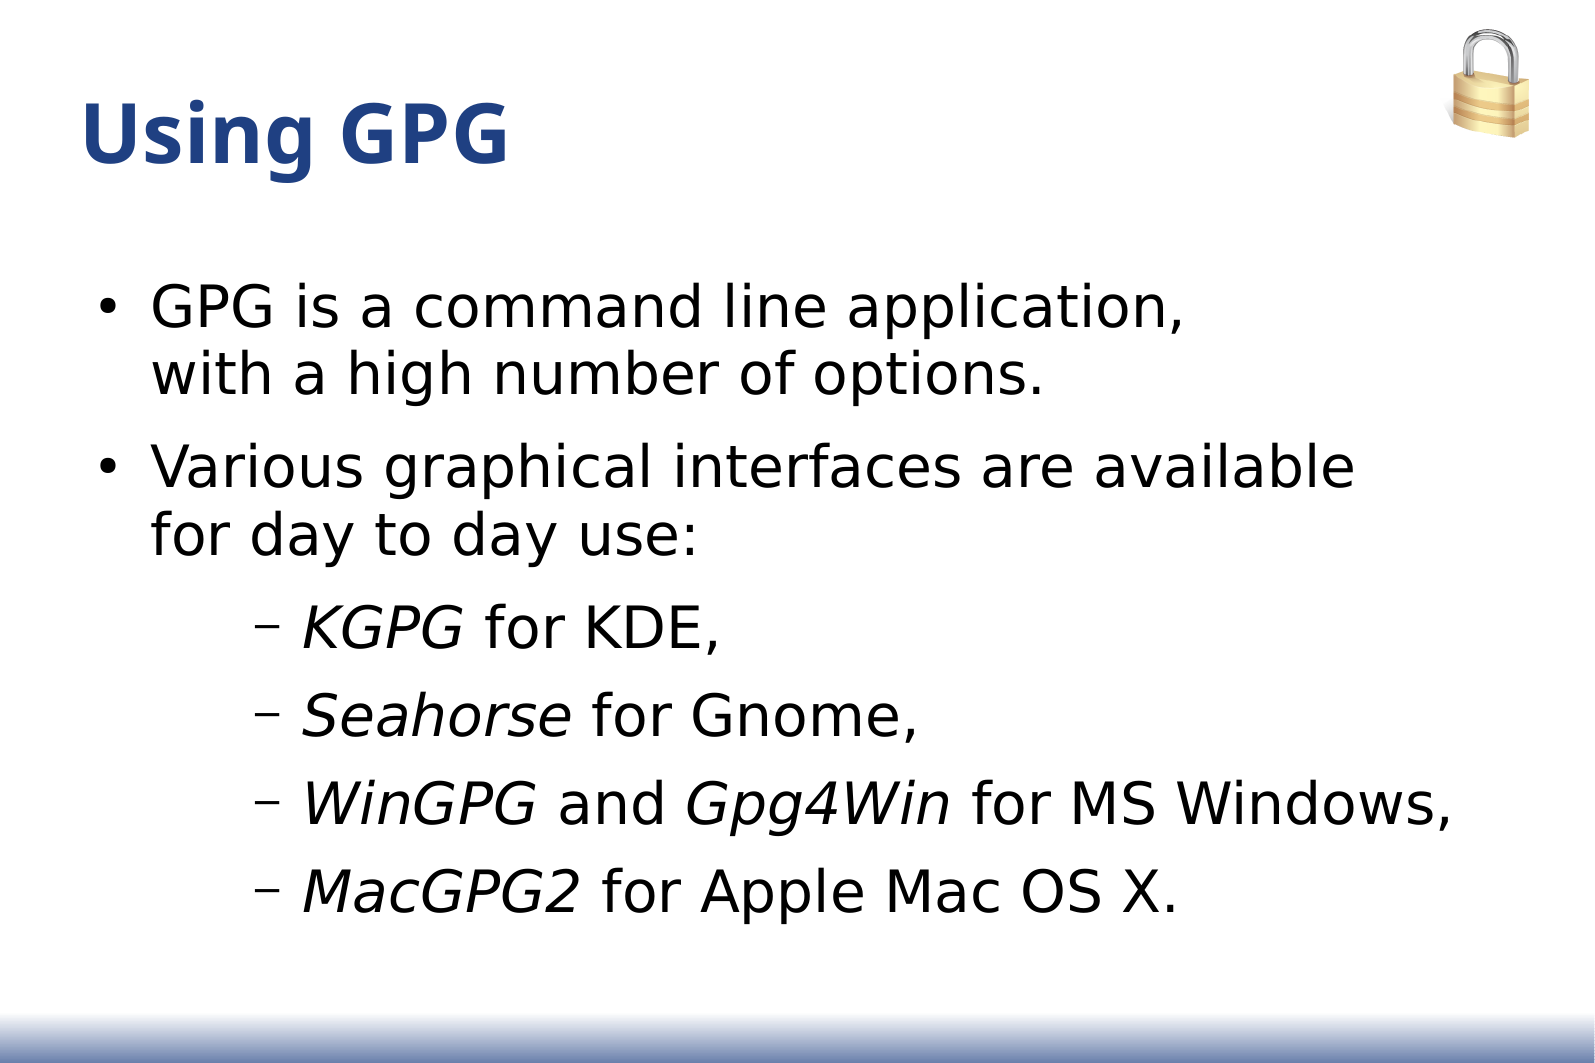

# Using GPG
GPG is a command line application,
with a high number of options.
Various graphical interfaces are available
for day to day use:
KGPG for KDE,
Seahorse for Gnome,
WinGPG and Gpg4Win for MS Windows,
MacGPG2 for Apple Mac OS X.